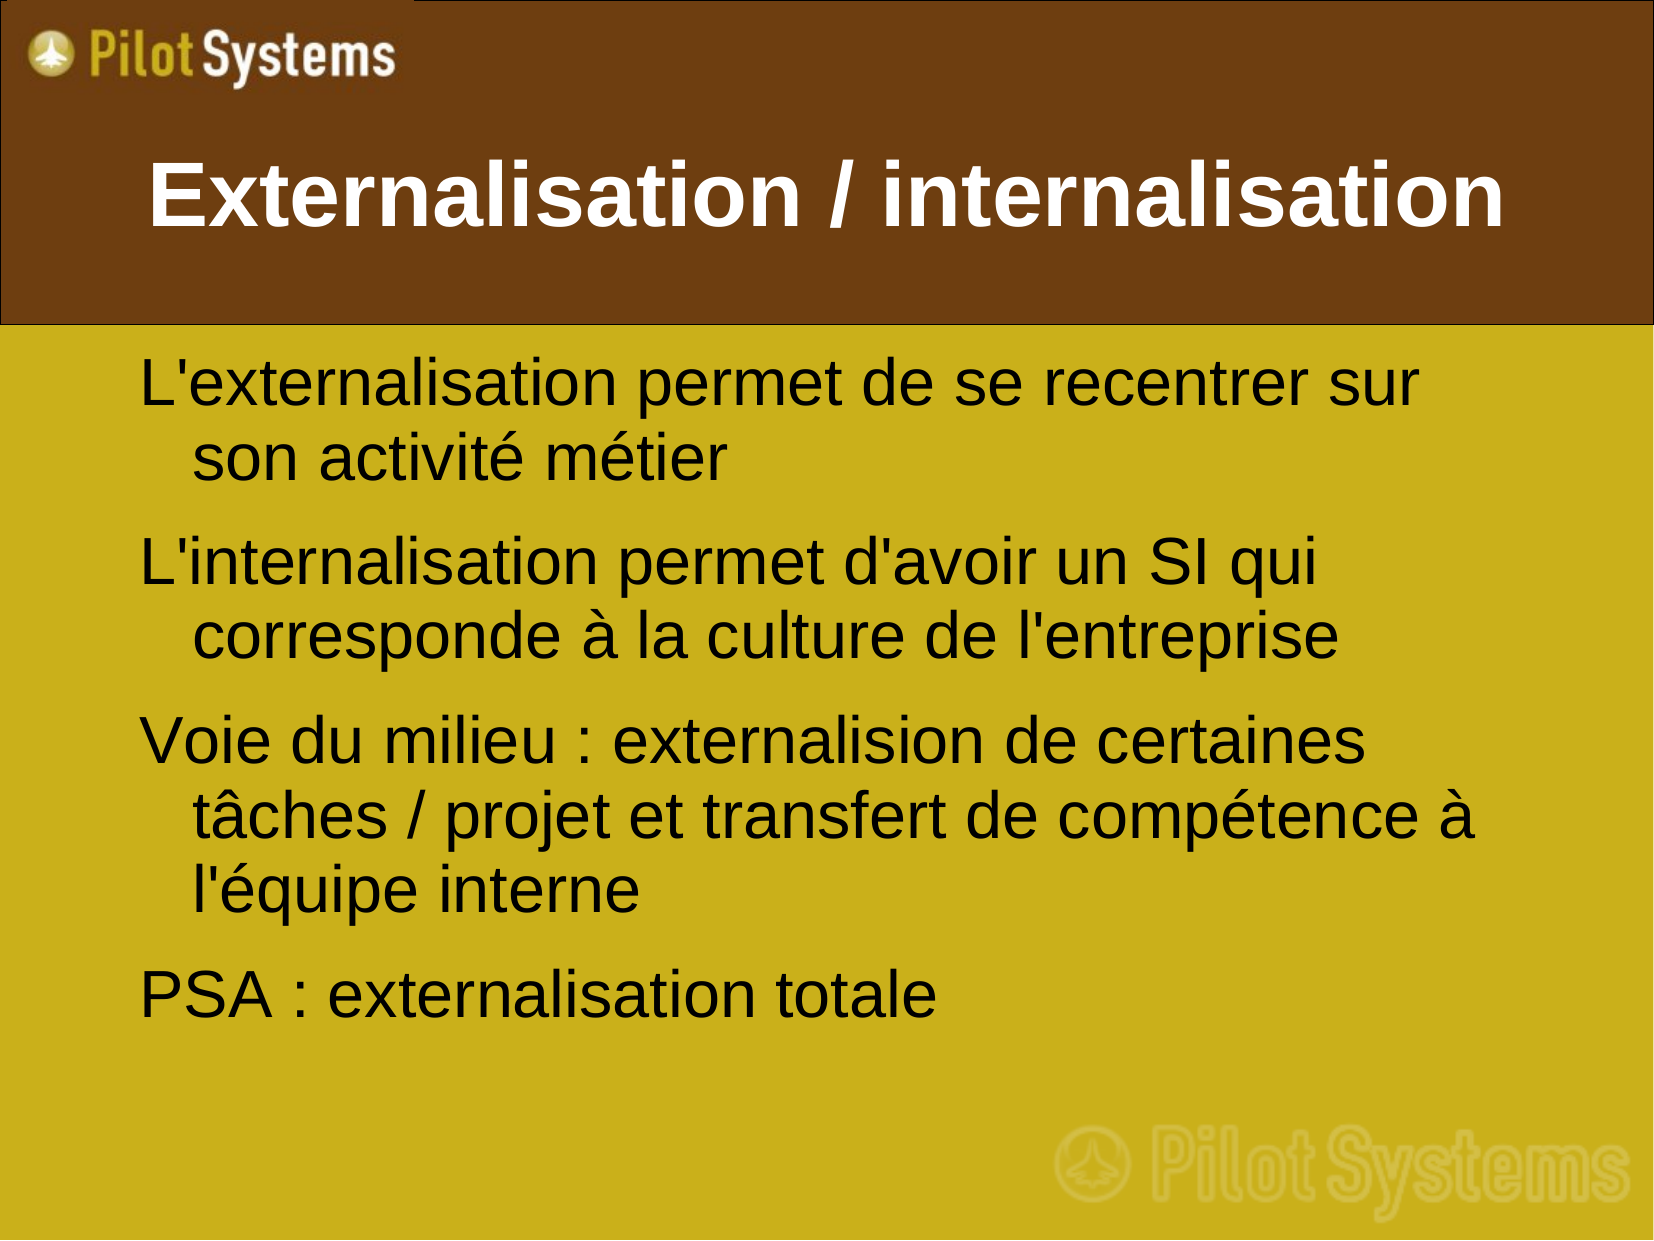

# Externalisation / internalisation
L'externalisation permet de se recentrer sur son activité métier
L'internalisation permet d'avoir un SI qui corresponde à la culture de l'entreprise
Voie du milieu : externalision de certaines tâches / projet et transfert de compétence à l'équipe interne
PSA : externalisation totale